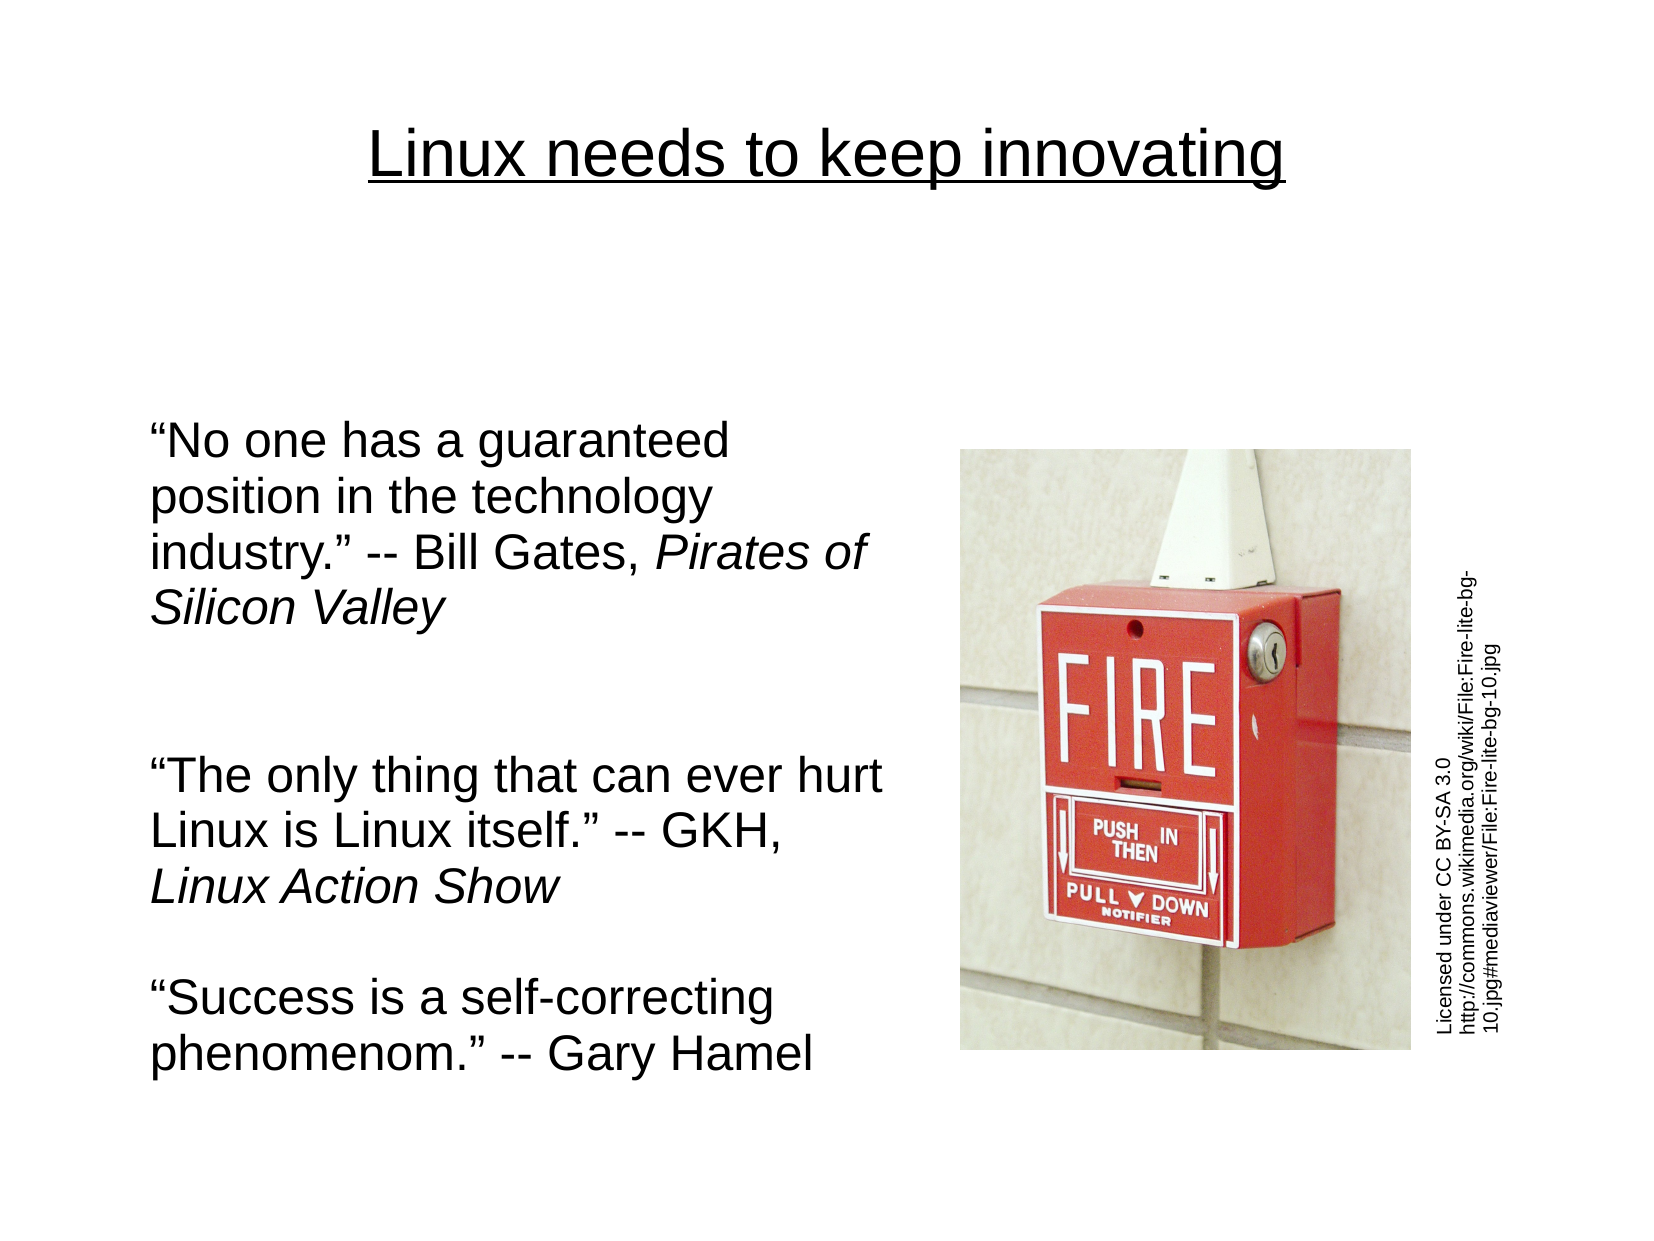

# Linux needs to keep innovating
“No one has a guaranteed position in the technology industry.” -- Bill Gates, Pirates of Silicon Valley
“The only thing that can ever hurt Linux is Linux itself.” -- GKH, Linux Action Show
“Success is a self-correcting phenomenom.” -- Gary Hamel
Licensed under CC BY-SA 3.0 http://commons.wikimedia.org/wiki/File:Fire-lite-bg-10.jpg#mediaviewer/File:Fire-lite-bg-10.jpg